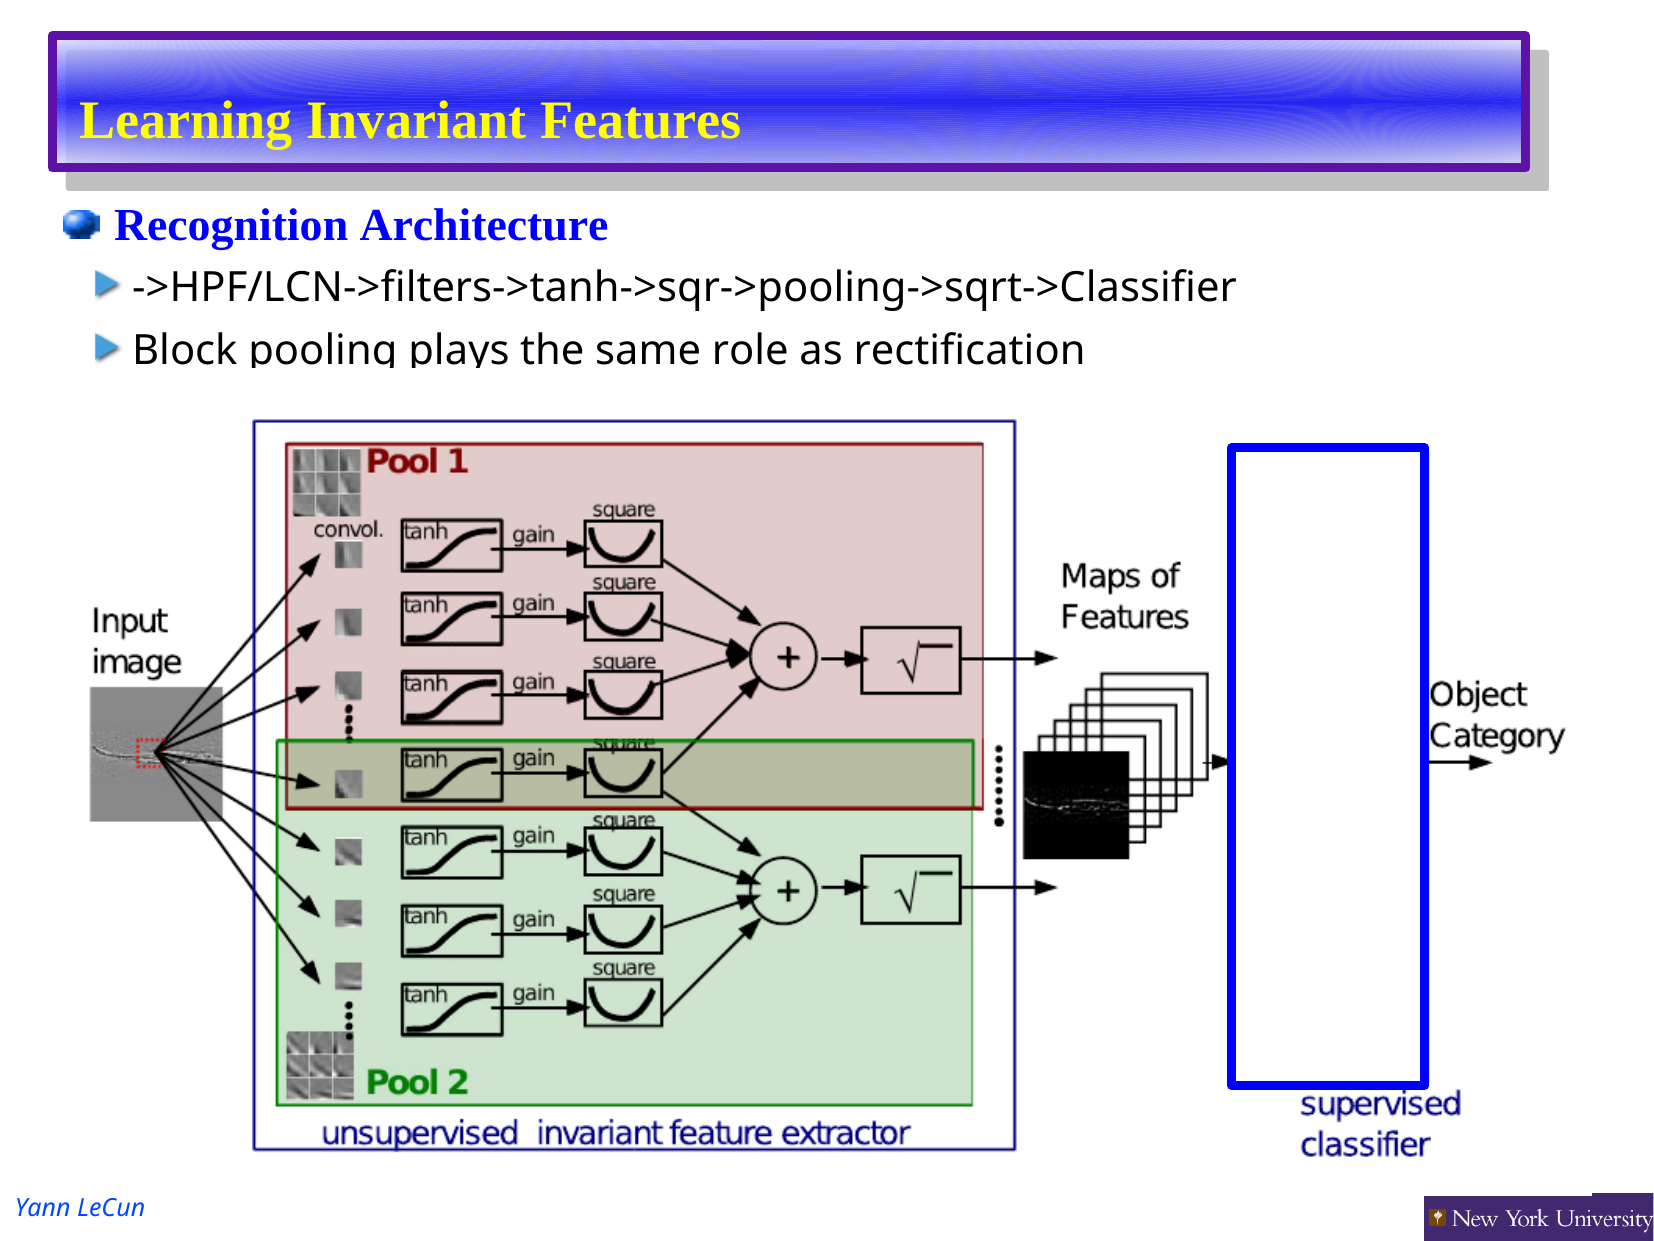

# Learning Invariant Features
Recognition Architecture
->HPF/LCN->filters->tanh->sqr->pooling->sqrt->Classifier
Block pooling plays the same role as rectification